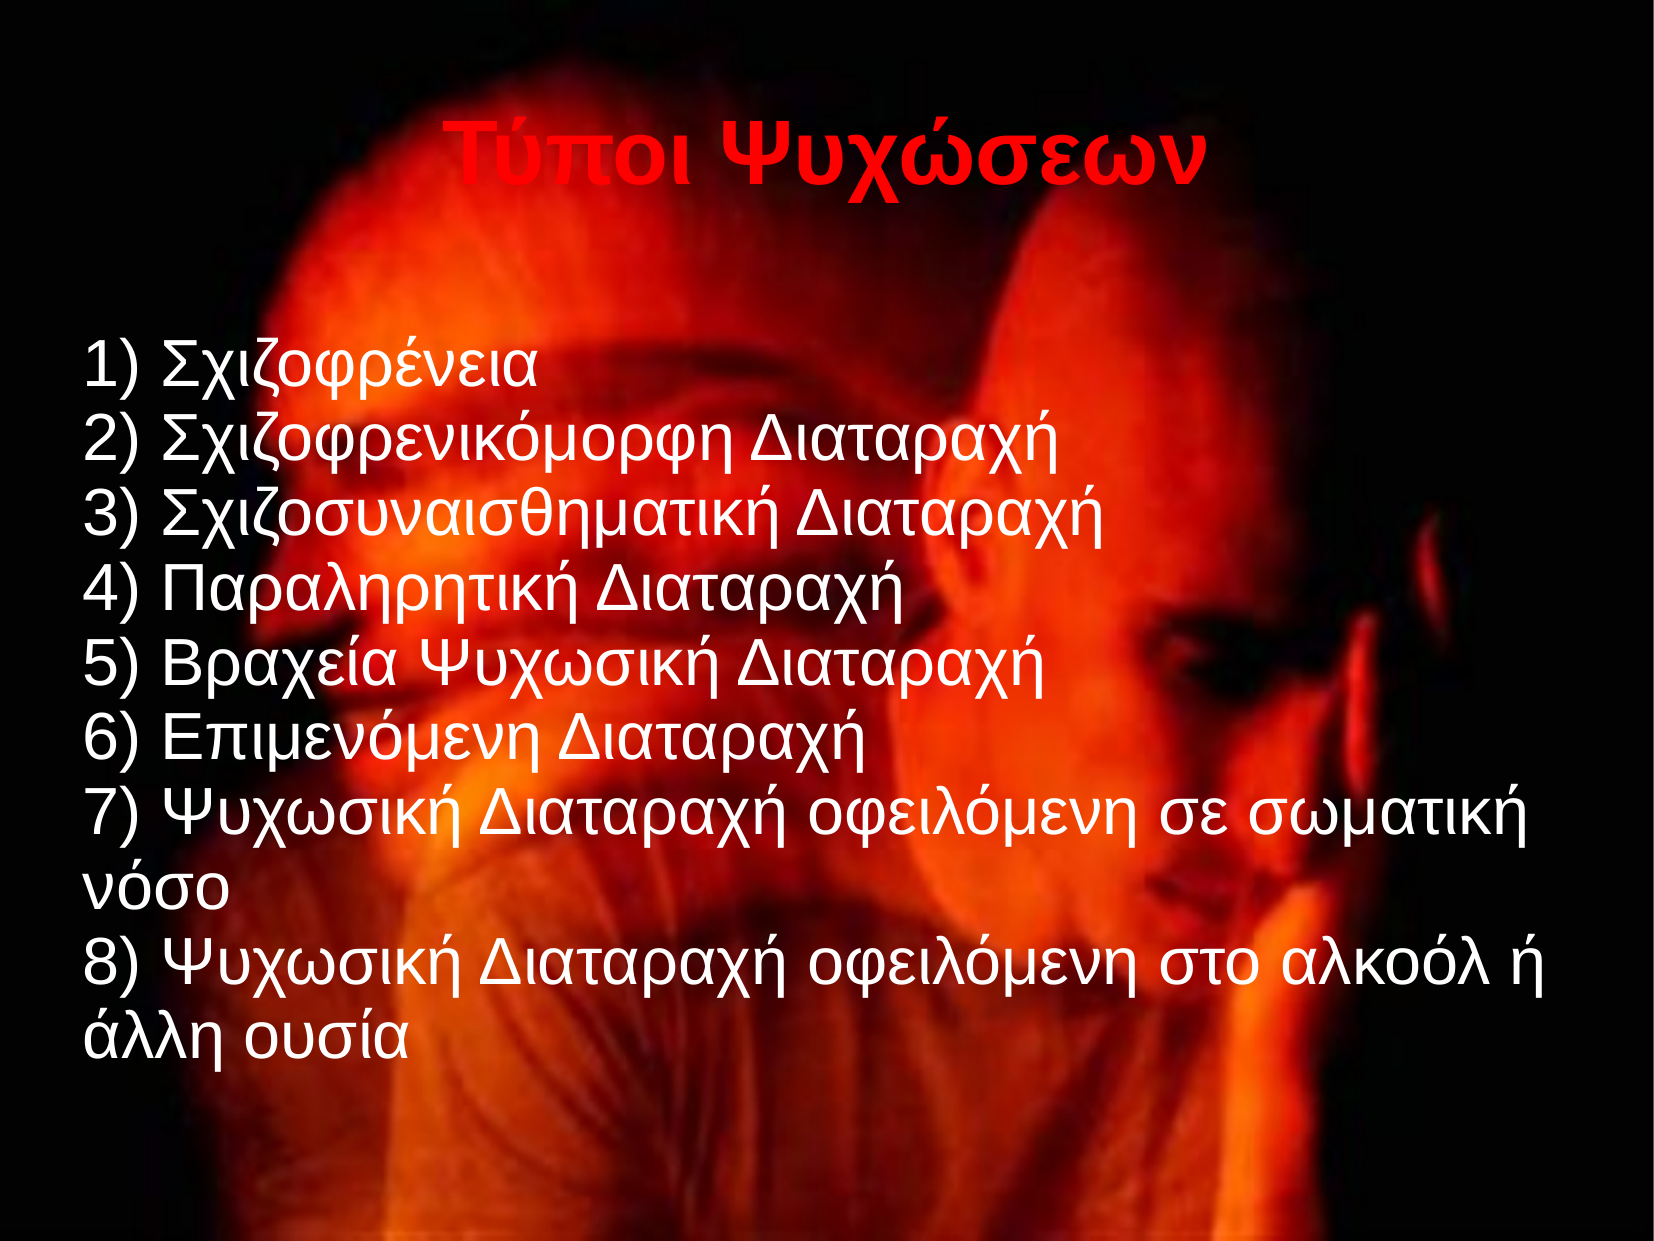

# Τύποι Ψυχώσεων
1) Σχιζοφρένεια
2) Σχιζοφρενικόμορφη Διαταραχή
3) Σχιζοσυναισθηματική Διαταραχή
4) Παραληρητική Διαταραχή
5) Βραχεία Ψυχωσική Διαταραχή
6) Επιμενόμενη Διαταραχή
7) Ψυχωσική Διαταραχή οφειλόμενη σε σωματική νόσο
8) Ψυχωσική Διαταραχή οφειλόμενη στο αλκοόλ ή άλλη ουσία